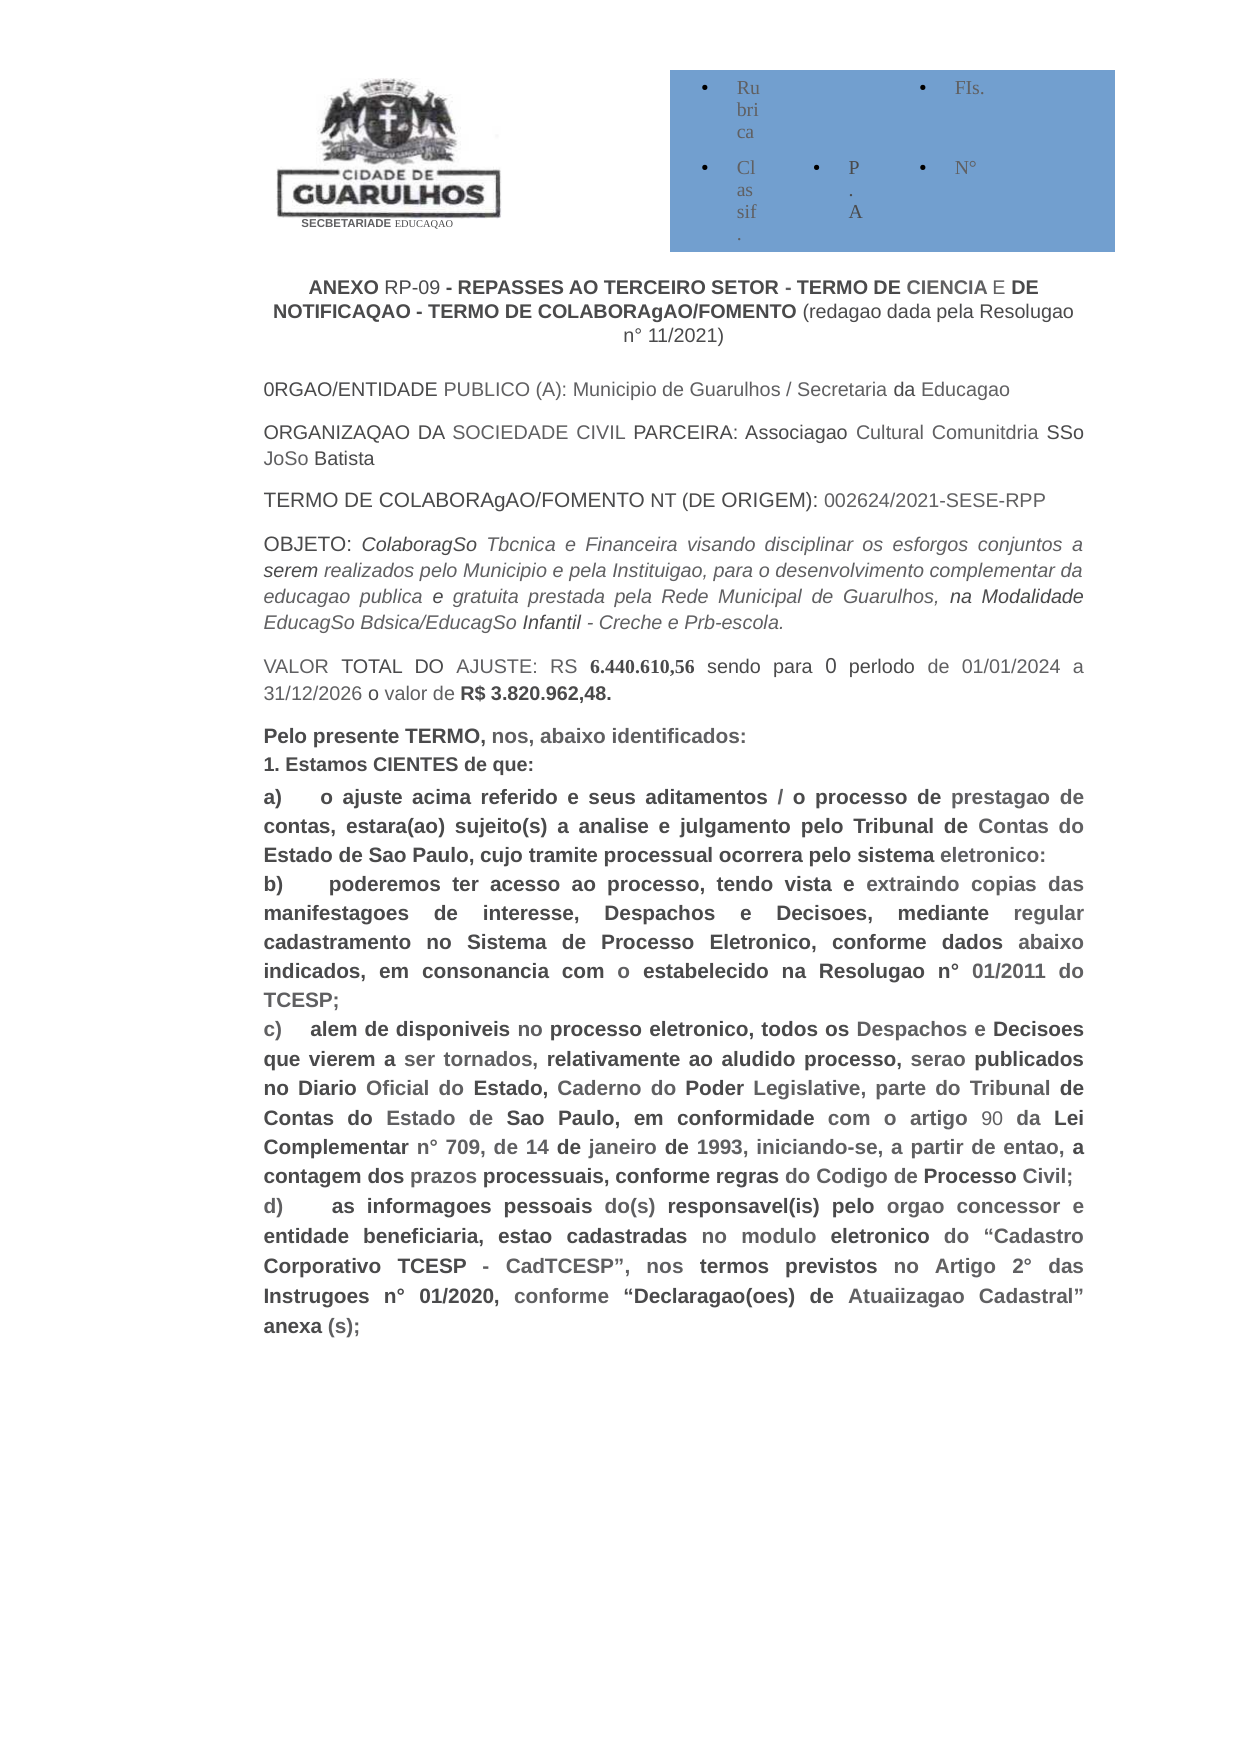

| Rubrica | | FIs. |
| --- | --- | --- |
| Classif. | P.A | N° |
SECBETARIADE EDUCAQAO
ANEXO RP-09 - REPASSES AO TERCEIRO SETOR - TERMO DE CIENCIA E DE NOTIFICAQAO - TERMO DE COLABORAgAO/FOMENTO (redagao dada pela Resolugao n° 11/2021)
0RGAO/ENTIDADE PUBLICO (A): Municipio de Guarulhos / Secretaria da Educagao
ORGANIZAQAO DA SOCIEDADE CIVIL PARCEIRA: Associagao Cultural Comunitdria SSo JoSo Batista
TERMO DE COLABORAgAO/FOMENTO NT (DE ORIGEM): 002624/2021-SESE-RPP
OBJETO: ColaboragSo Tbcnica e Financeira visando disciplinar os esforgos conjuntos a serem realizados pelo Municipio e pela Instituigao, para o desenvolvimento complementar da educagao publica e gratuita prestada pela Rede Municipal de Guarulhos, na Modalidade EducagSo Bdsica/EducagSo Infantil - Creche e Prb-escola.
VALOR TOTAL DO AJUSTE: RS 6.440.610,56 sendo para 0 perlodo de 01/01/2024 a 31/12/2026 o valor de R$ 3.820.962,48.
Pelo presente TERMO, nos, abaixo identificados:
1. Estamos CIENTES de que:
a) o ajuste acima referido e seus aditamentos / o processo de prestagao de contas, estara(ao) sujeito(s) a analise e julgamento pelo Tribunal de Contas do Estado de Sao Paulo, cujo tramite processual ocorrera pelo sistema eletronico:
b) poderemos ter acesso ao processo, tendo vista e extraindo copias das manifestagoes de interesse, Despachos e Decisoes, mediante regular cadastramento no Sistema de Processo Eletronico, conforme dados abaixo indicados, em consonancia com o estabelecido na Resolugao n° 01/2011 do TCESP;
c) alem de disponiveis no processo eletronico, todos os Despachos e Decisoes que vierem a ser tornados, relativamente ao aludido processo, serao publicados no Diario Oficial do Estado, Caderno do Poder Legislative, parte do Tribunal de Contas do Estado de Sao Paulo, em conformidade com o artigo 90 da Lei Complementar n° 709, de 14 de janeiro de 1993, iniciando-se, a partir de entao, a contagem dos prazos processuais, conforme regras do Codigo de Processo Civil;
d) as informagoes pessoais do(s) responsavel(is) pelo orgao concessor e entidade beneficiaria, estao cadastradas no modulo eletronico do “Cadastro Corporativo TCESP - CadTCESP”, nos termos previstos no Artigo 2° das Instrugoes n° 01/2020, conforme “Declaragao(oes) de Atuaiizagao Cadastral” anexa (s);